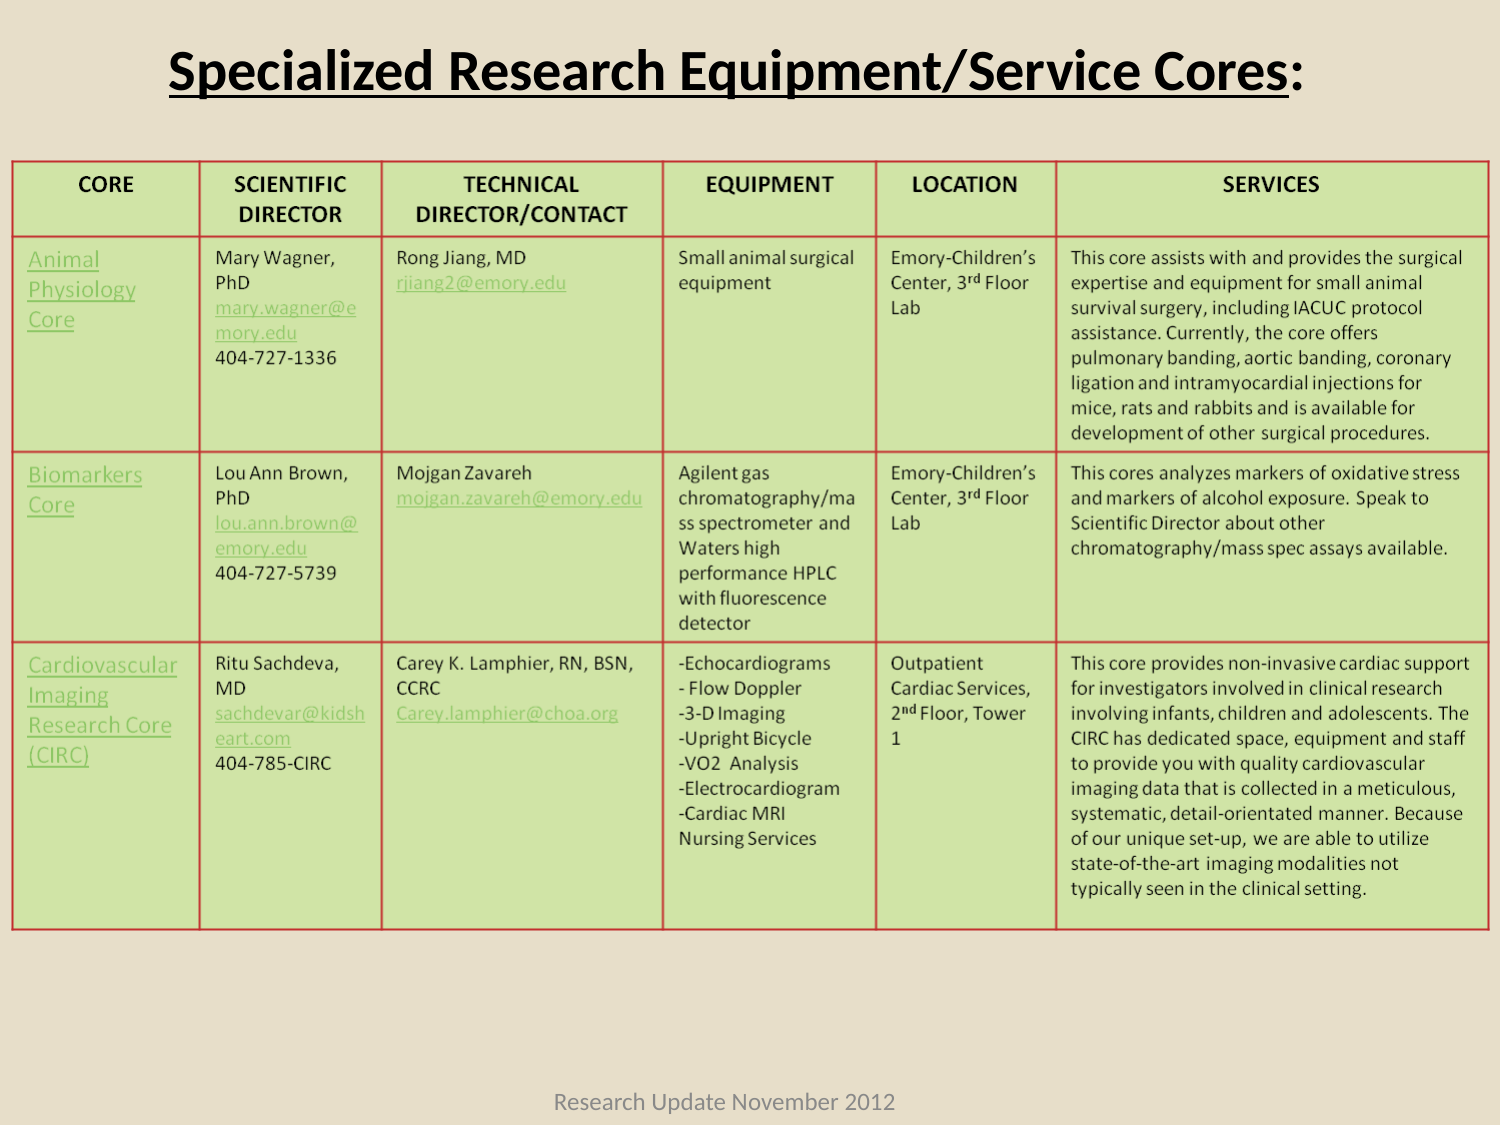

Specialized Research Equipment/Service Cores:
Research Update November 2012